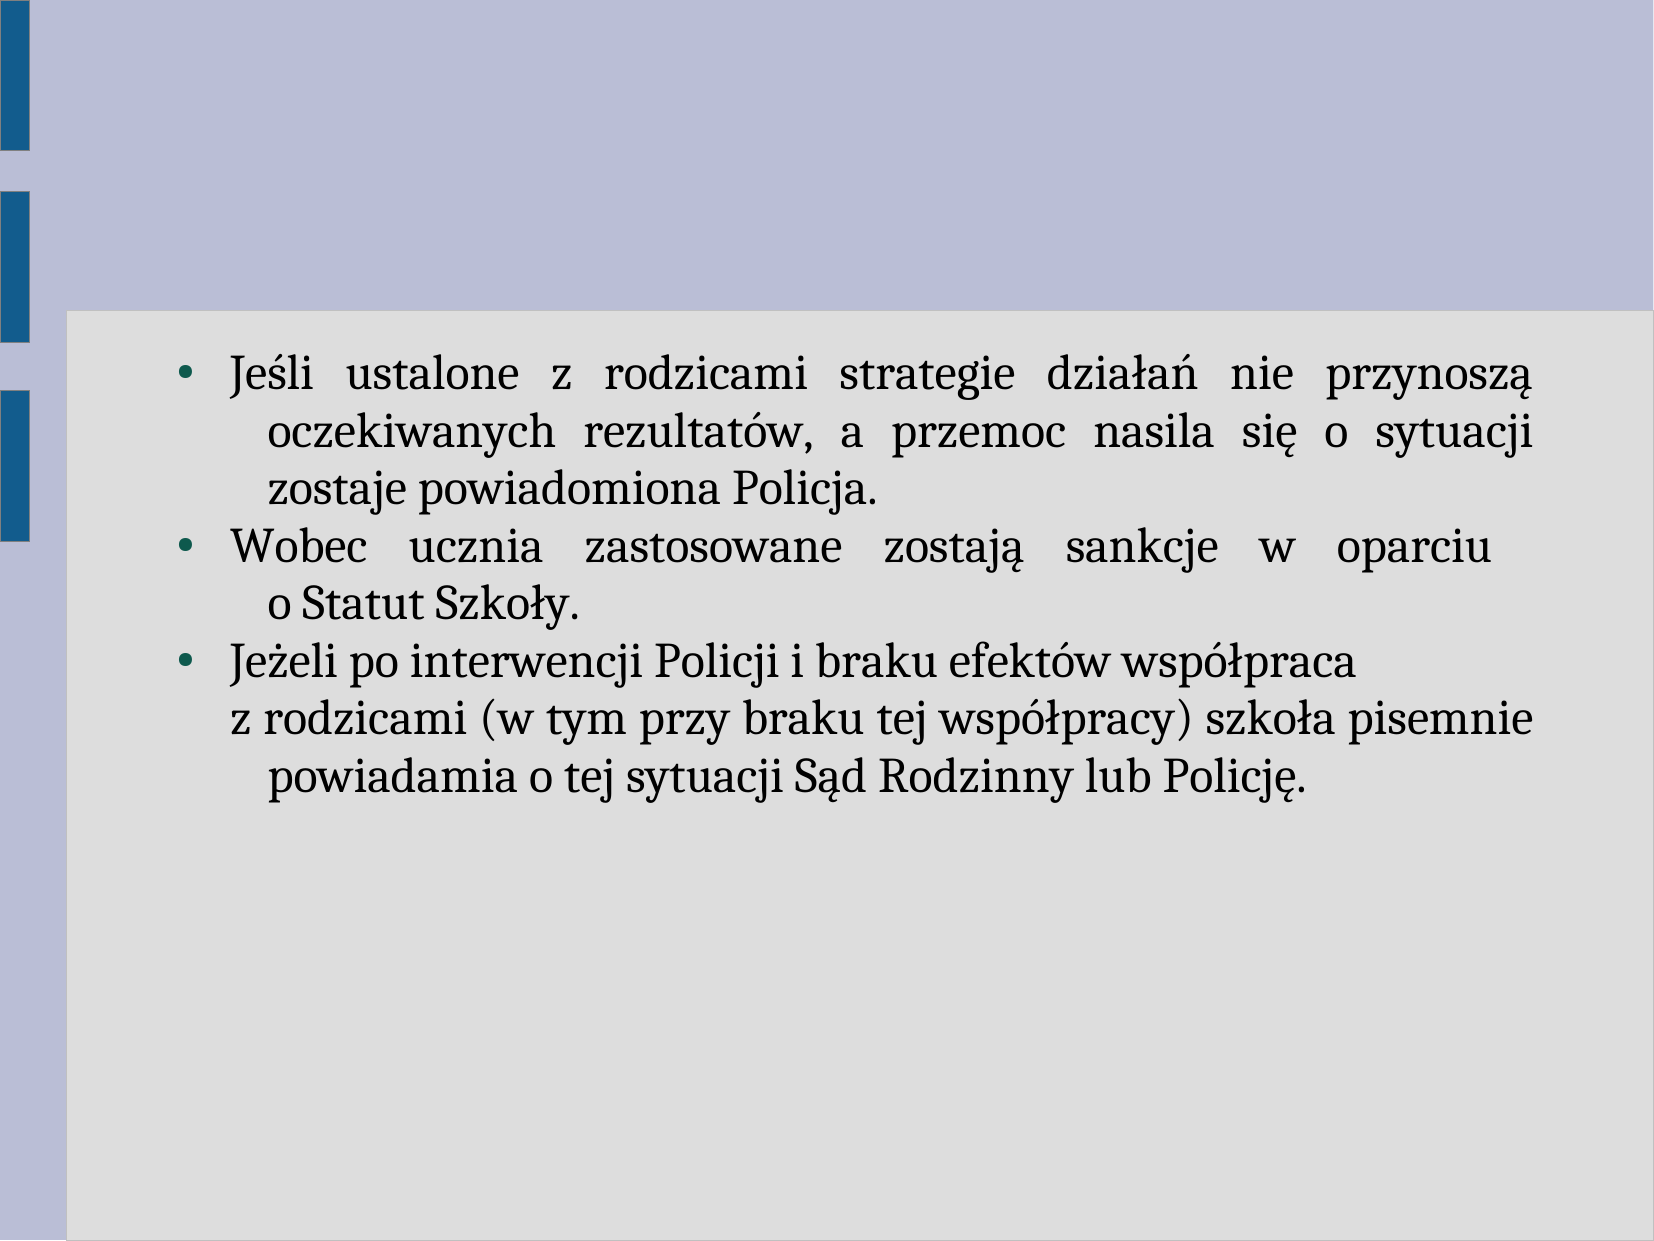

#
Jeśli ustalone z rodzicami strategie działań nie przynoszą oczekiwanych rezultatów, a przemoc nasila się o sytuacji zostaje powiadomiona Policja.
Wobec ucznia zastosowane zostają sankcje w oparciu
o Statut Szkoły.
Jeżeli po interwencji Policji i braku efektów współpraca
z rodzicami (w tym przy braku tej współpracy) szkoła pisemnie powiadamia o tej sytuacji Sąd Rodzinny lub Policję.